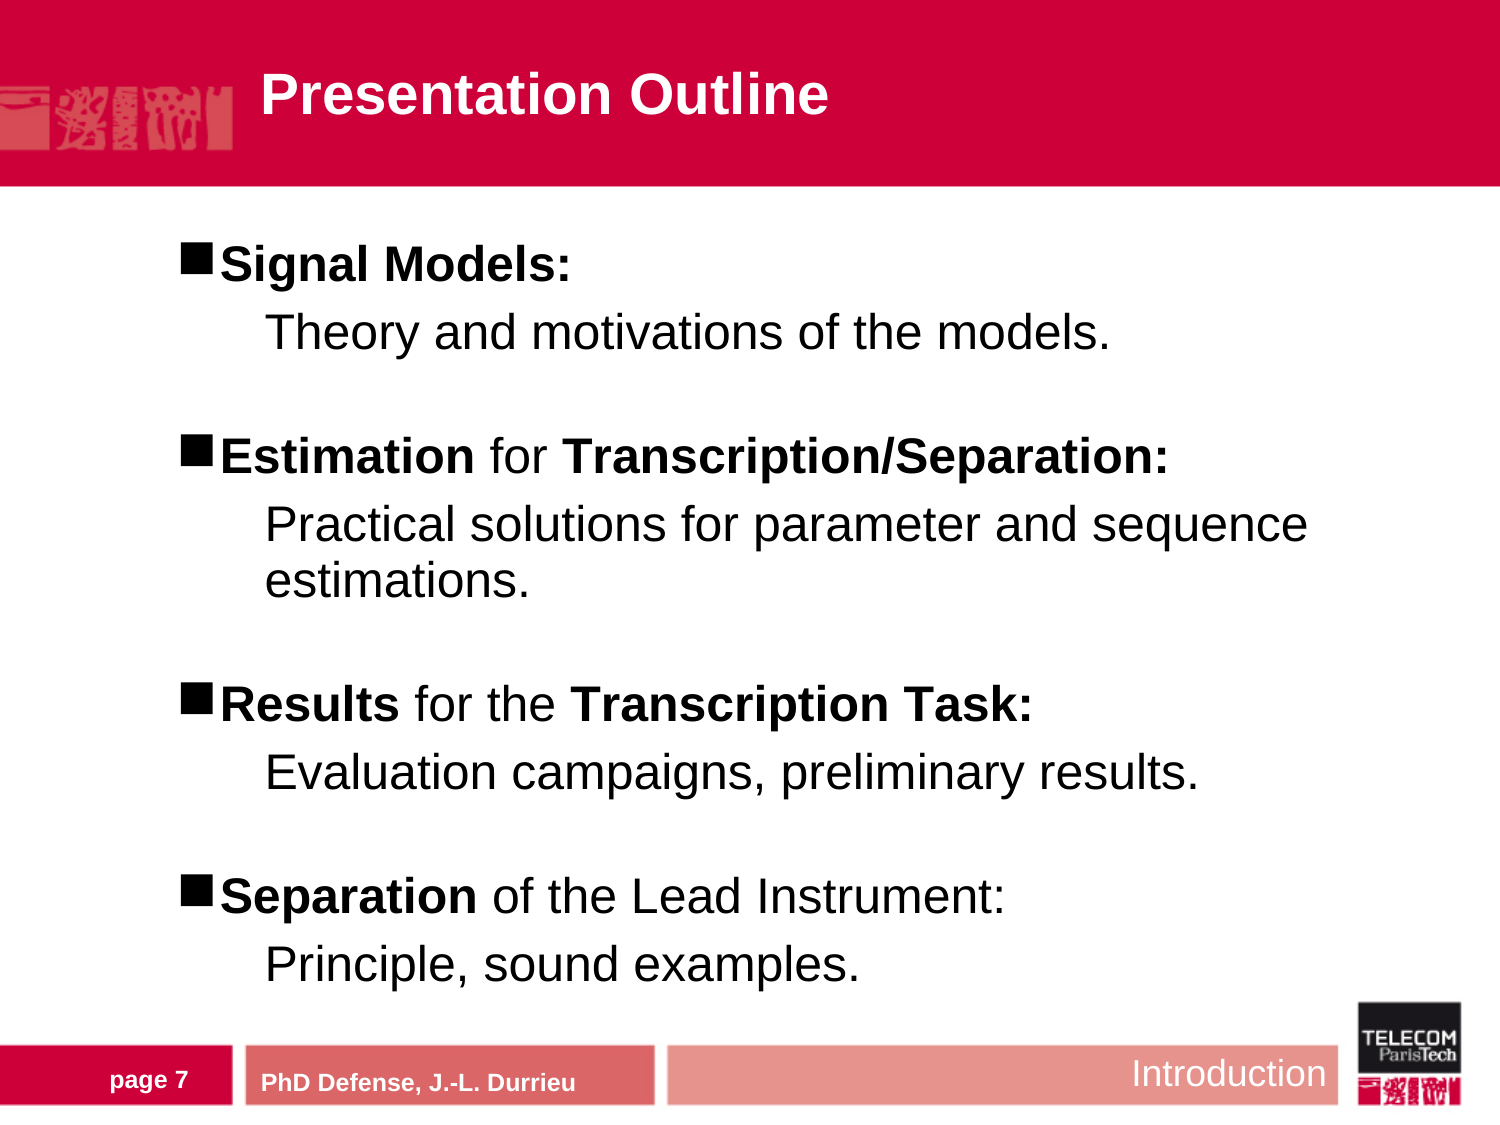

# Presentation Outline
Signal Models:
Theory and motivations of the models.
Estimation for Transcription/Separation:
Practical solutions for parameter and sequence estimations.
Results for the Transcription Task:
Evaluation campaigns, preliminary results.
Separation of the Lead Instrument:
Principle, sound examples.
Introduction
7